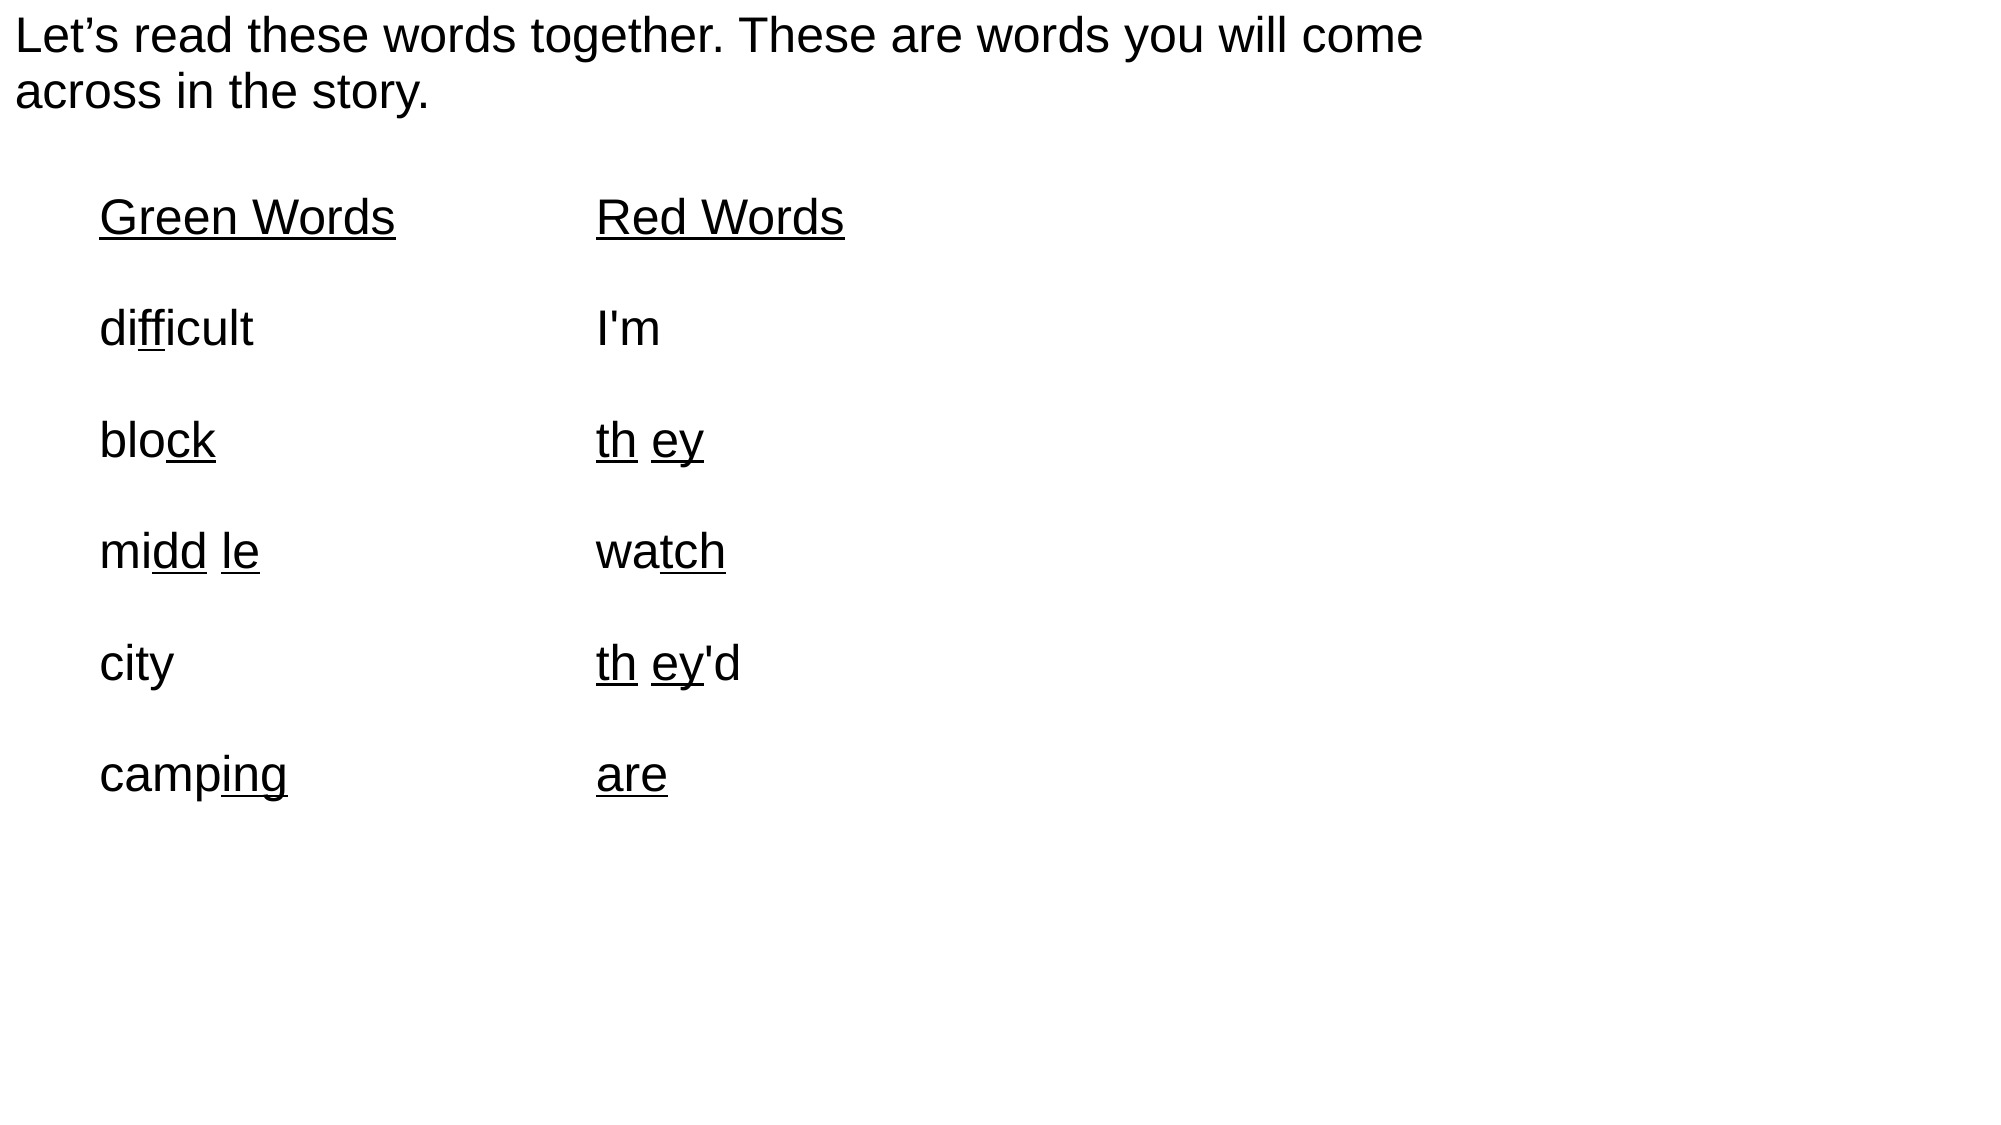

Let’s read these words together. These are words you will come across in the story.
Green Words
difficult
block
midd le
city
camping
Red Words
I'm
th ey
watch
th ey'd
are